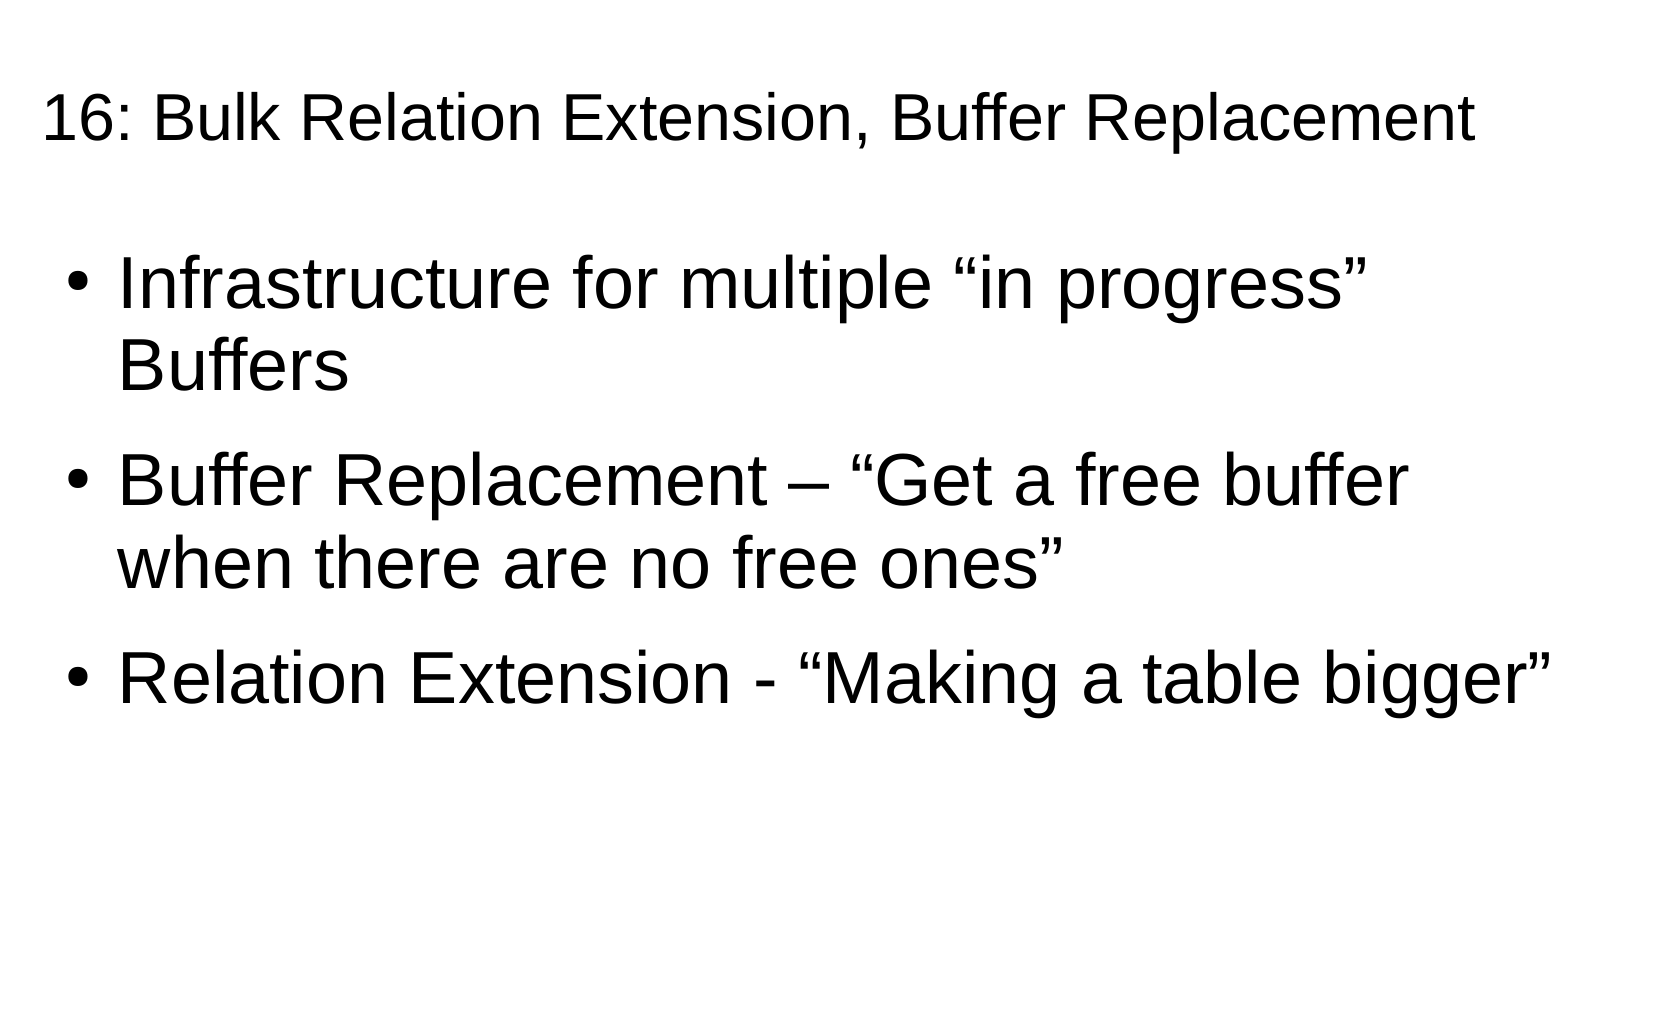

# 16: Bulk Relation Extension, Buffer Replacement
Infrastructure for multiple “in progress” Buffers
Buffer Replacement – “Get a free buffer when there are no free ones”
Relation Extension - “Making a table bigger”